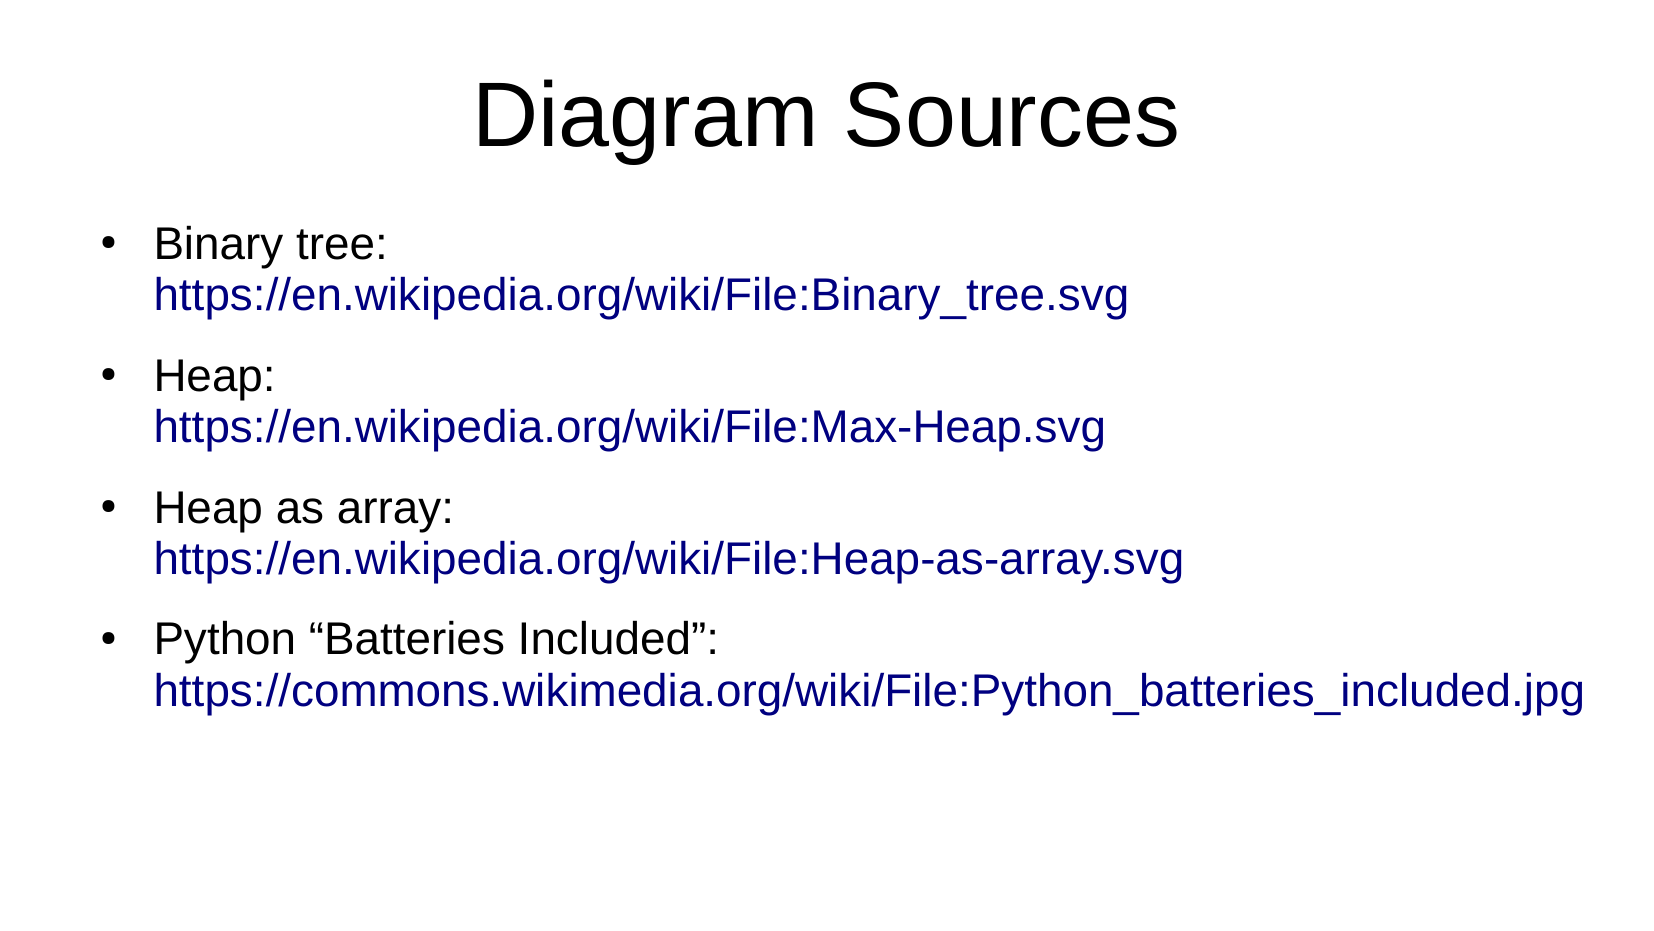

# Diagram Sources
Binary tree:
https://en.wikipedia.org/wiki/File:Binary_tree.svg
Heap:
https://en.wikipedia.org/wiki/File:Max-Heap.svg
Heap as array:
https://en.wikipedia.org/wiki/File:Heap-as-array.svg
Python “Batteries Included”:
https://commons.wikimedia.org/wiki/File:Python_batteries_included.jpg